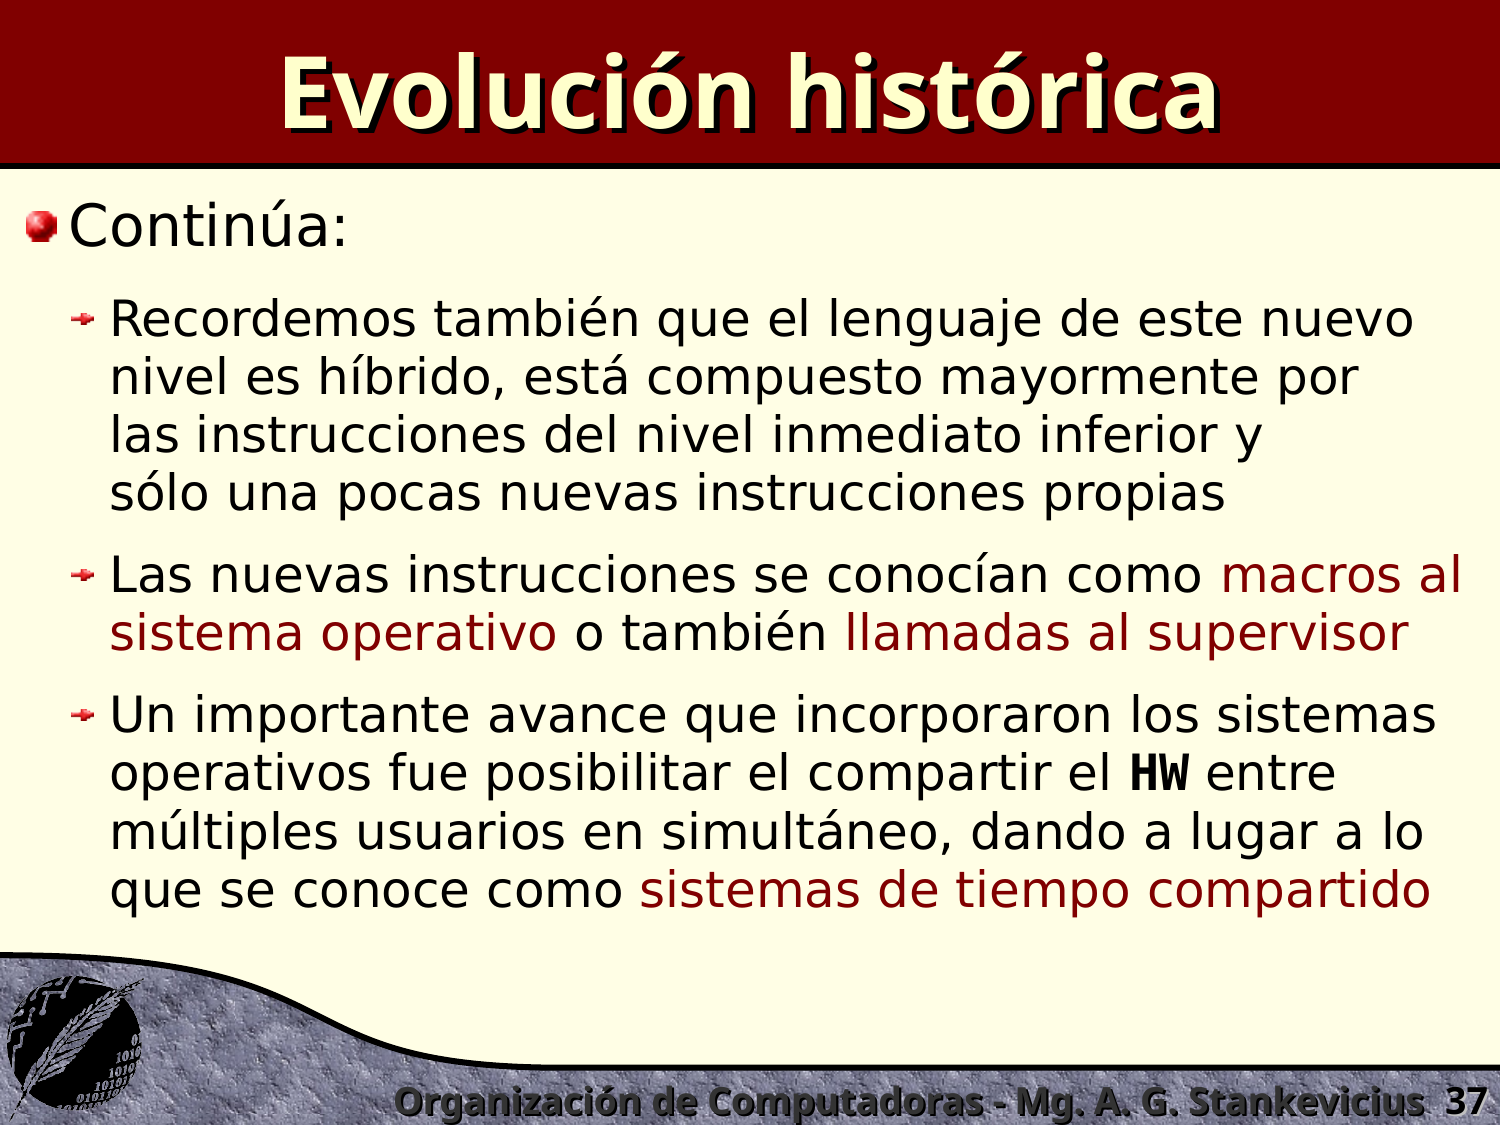

# Evolución histórica
Continúa:
Recordemos también que el lenguaje de este nuevo nivel es híbrido, está compuesto mayormente por
las instrucciones del nivel inmediato inferior y
sólo una pocas nuevas instrucciones propias
Las nuevas instrucciones se conocían como macros al sistema operativo o también llamadas al supervisor
Un importante avance que incorporaron los sistemas operativos fue posibilitar el compartir el HW entre múltiples usuarios en simultáneo, dando a lugar a lo que se conoce como sistemas de tiempo compartido
37